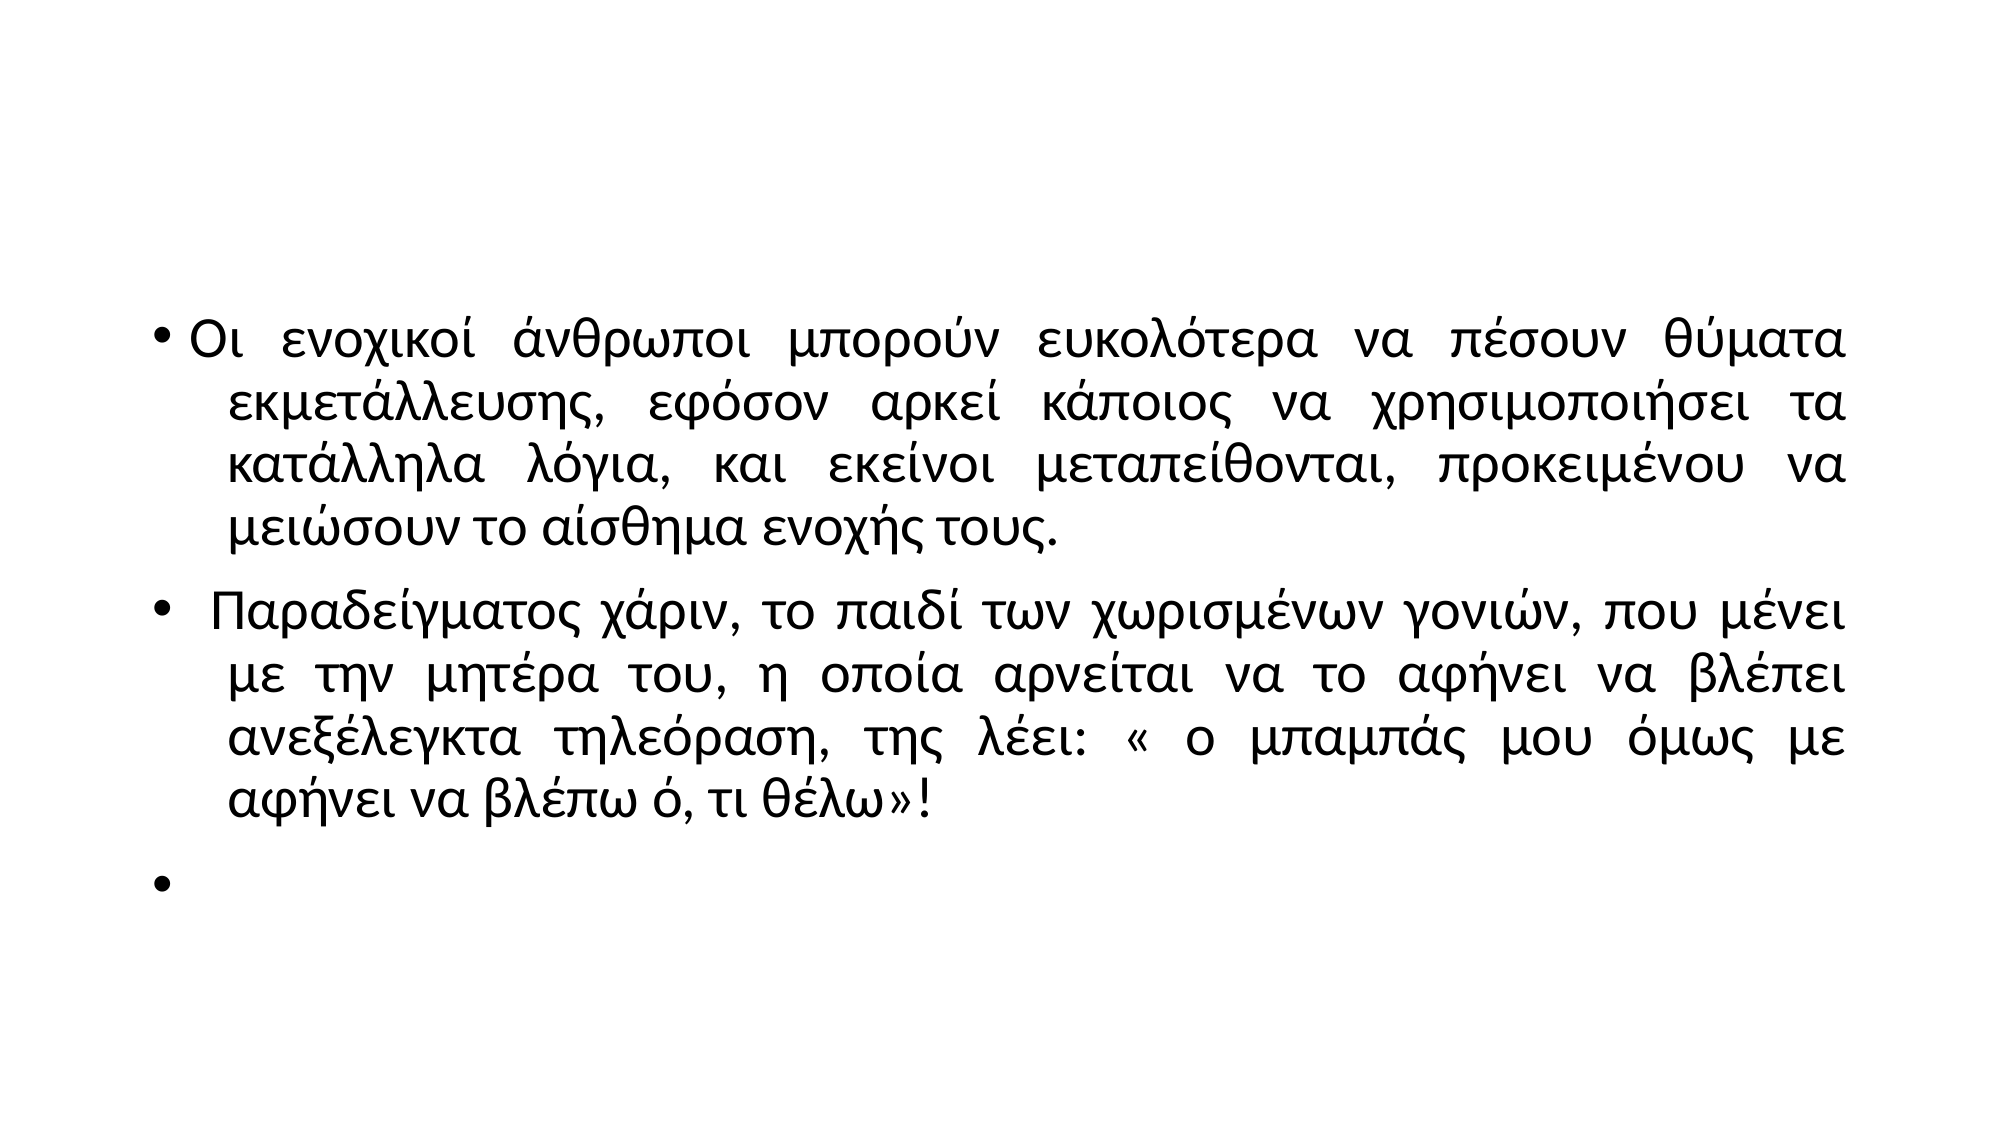

#
Οι ενοχικοί άνθρωποι μπορούν ευκολότερα να πέσουν θύματα εκμετάλλευσης, εφόσον αρκεί κάποιος να χρησιμοποιήσει τα κατάλληλα λόγια, και εκείνοι μεταπείθονται, προκειμένου να μειώσουν το αίσθημα ενοχής τους.
 Παραδείγματος χάριν, το παιδί των χωρισμένων γονιών, που μένει με την μητέρα του, η οποία αρνείται να το αφήνει να βλέπει ανεξέλεγκτα τηλεόραση, της λέει: « ο μπαμπάς μου όμως με αφήνει να βλέπω ό, τι θέλω»!